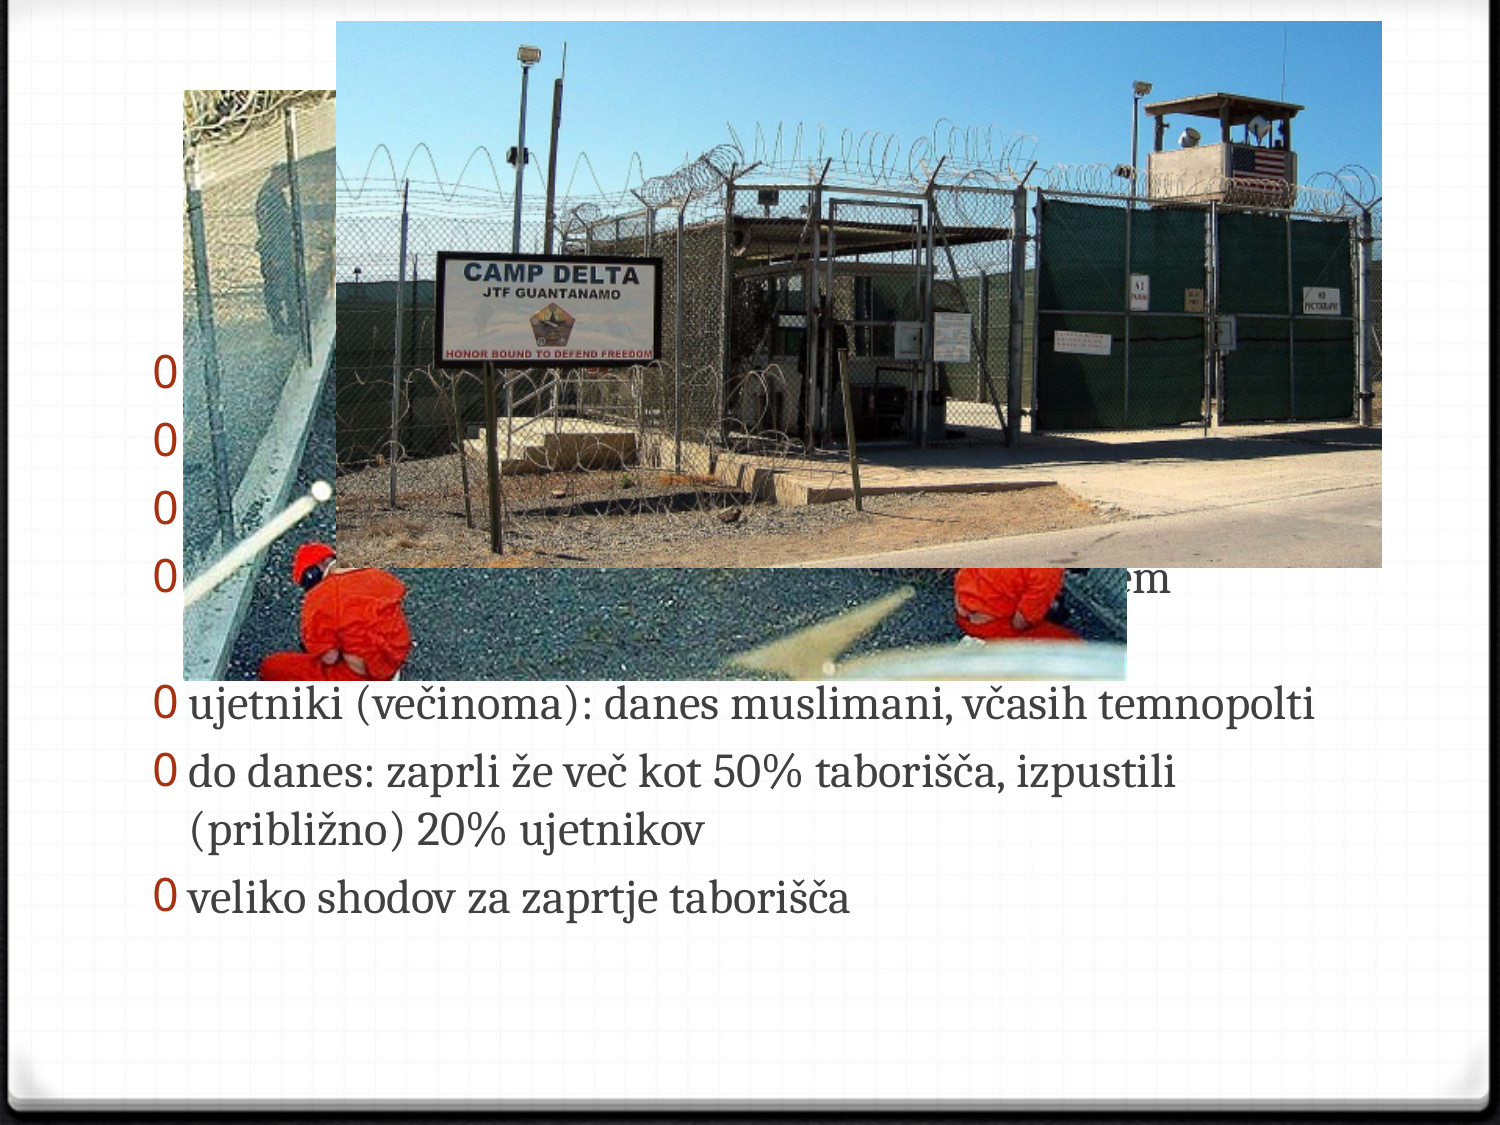

# TABORIŠČE GUANTANAMO BAY
zaporniško taborišče
lastnica: ZDA
začetek: 30. april 1594
tja uvažajo ujetnike, ki so večinoma po nedolžnem obsojeni (54%)
ujetniki (večinoma): danes muslimani, včasih temnopolti
do danes: zaprli že več kot 50% taborišča, izpustili (približno) 20% ujetnikov
veliko shodov za zaprtje taborišča